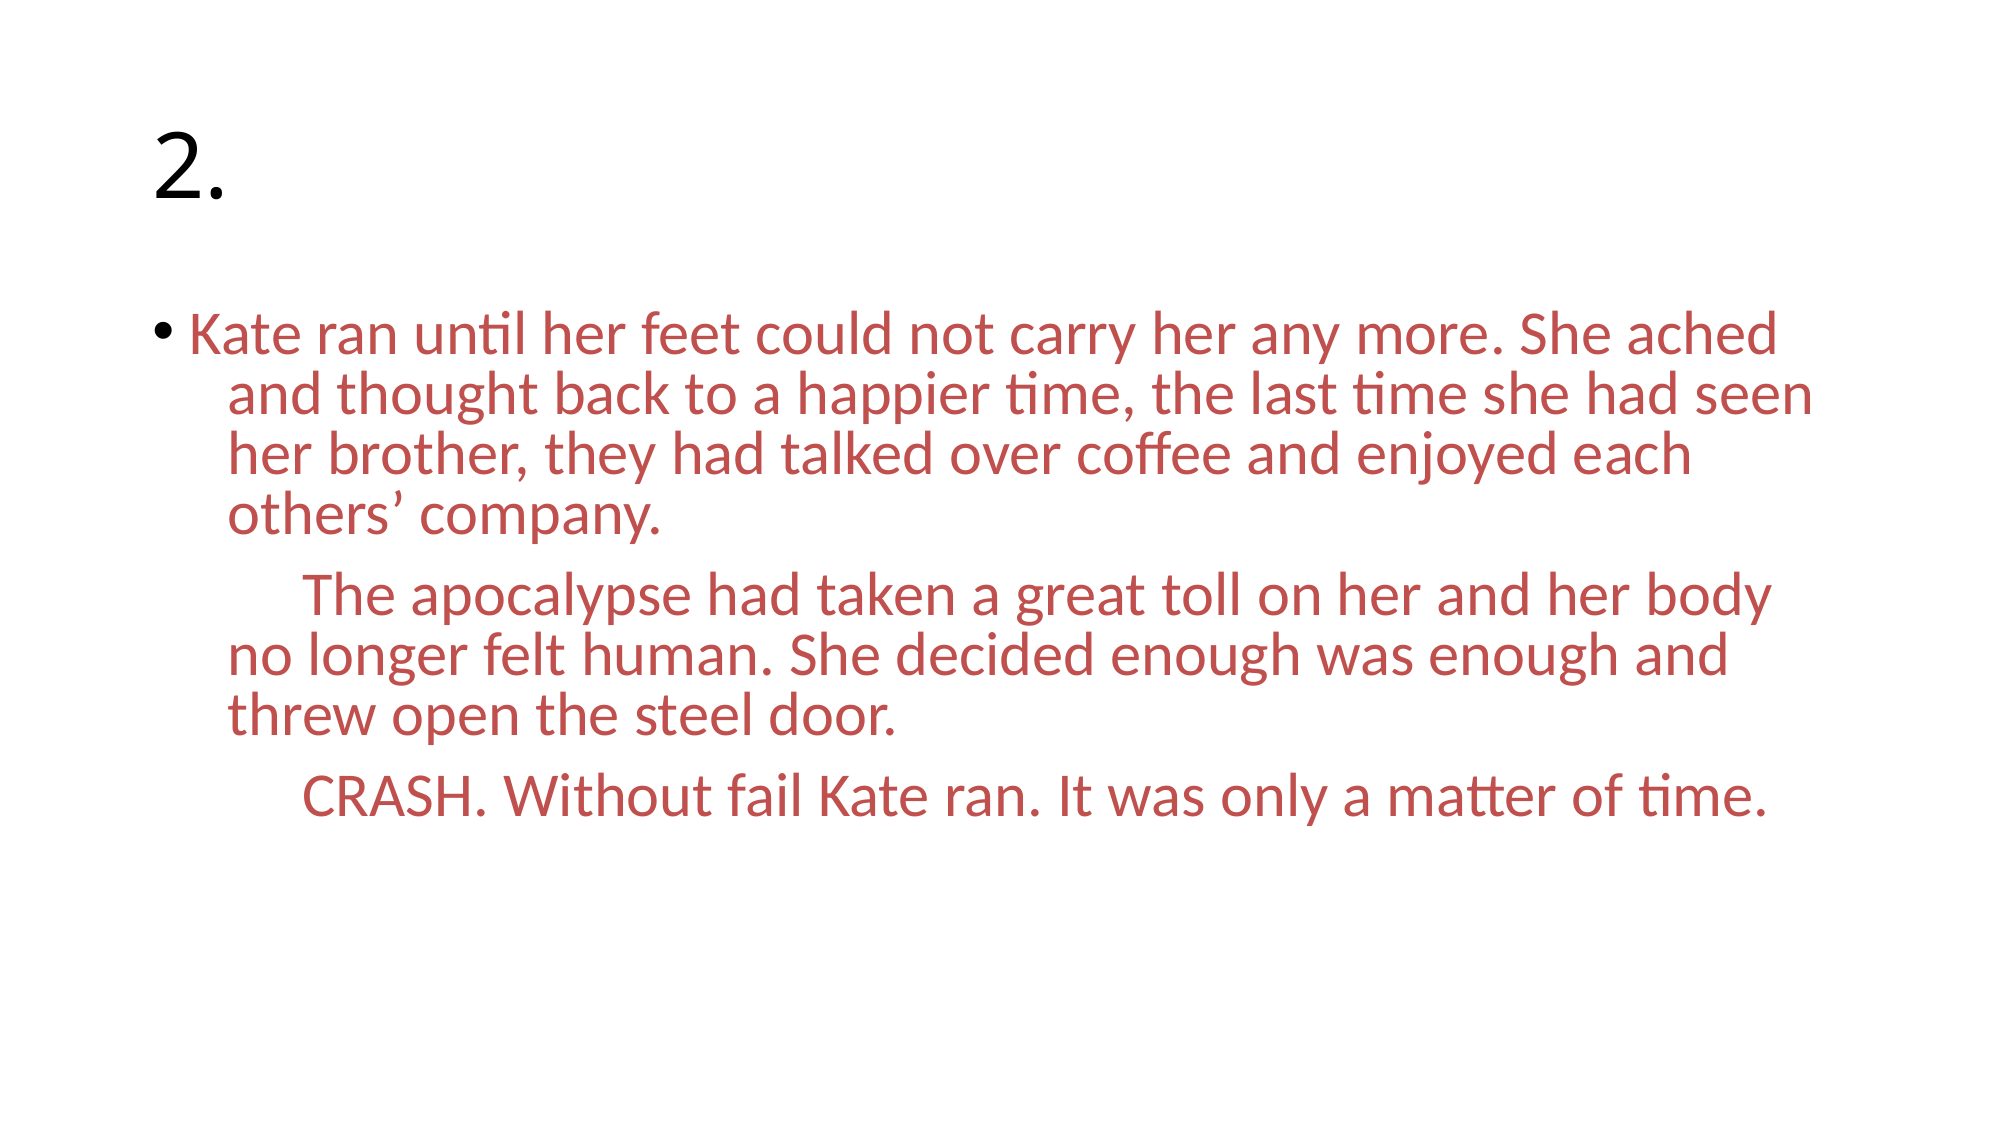

# 2.
Kate ran until her feet could not carry her any more. She ached and thought back to a happier time, the last time she had seen her brother, they had talked over coffee and enjoyed each others’ company.
	The apocalypse had taken a great toll on her and her body no longer felt human. She decided enough was enough and threw open the steel door.
	CRASH. Without fail Kate ran. It was only a matter of time.